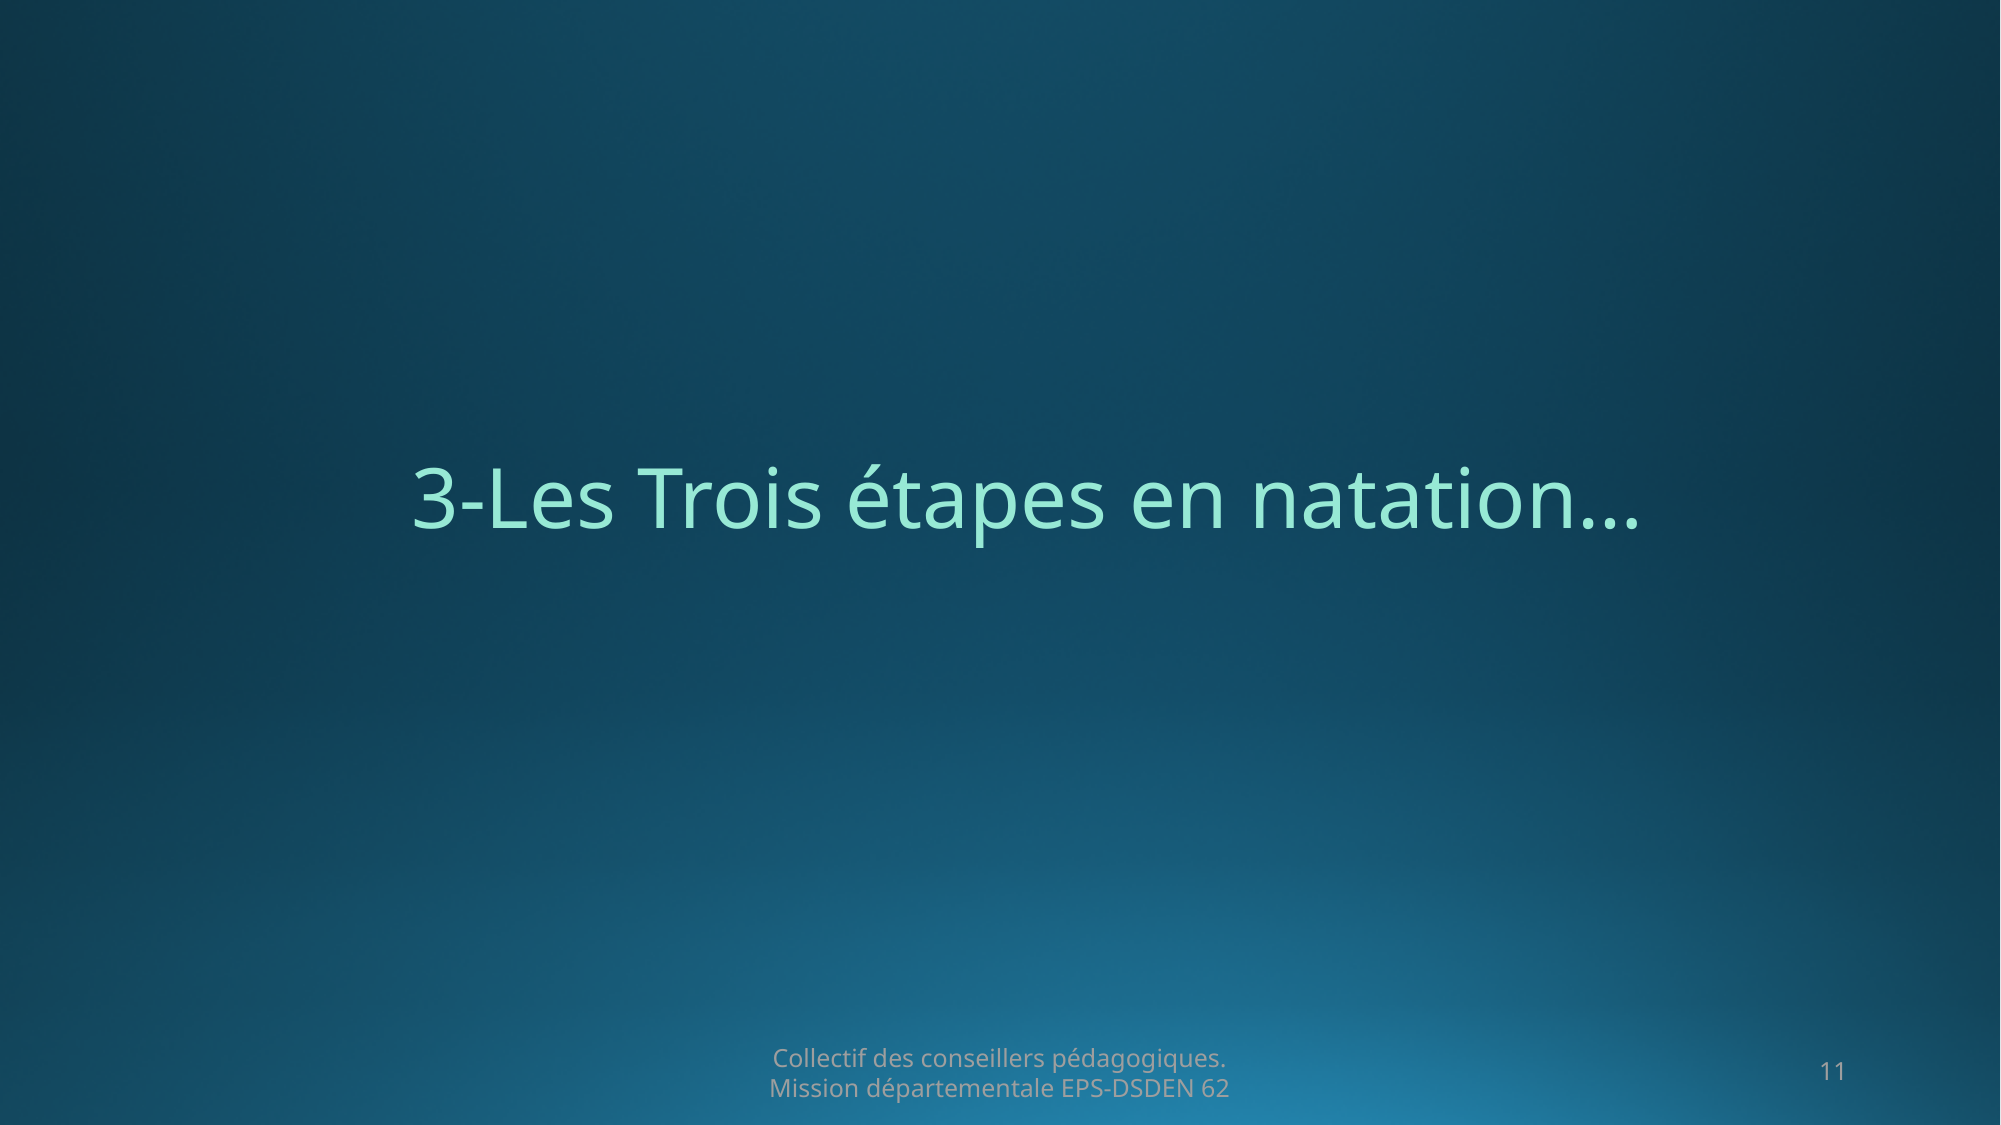

3-Les Trois étapes en natation…
Collectif des conseillers pédagogiques.
Mission départementale EPS-DSDEN 62